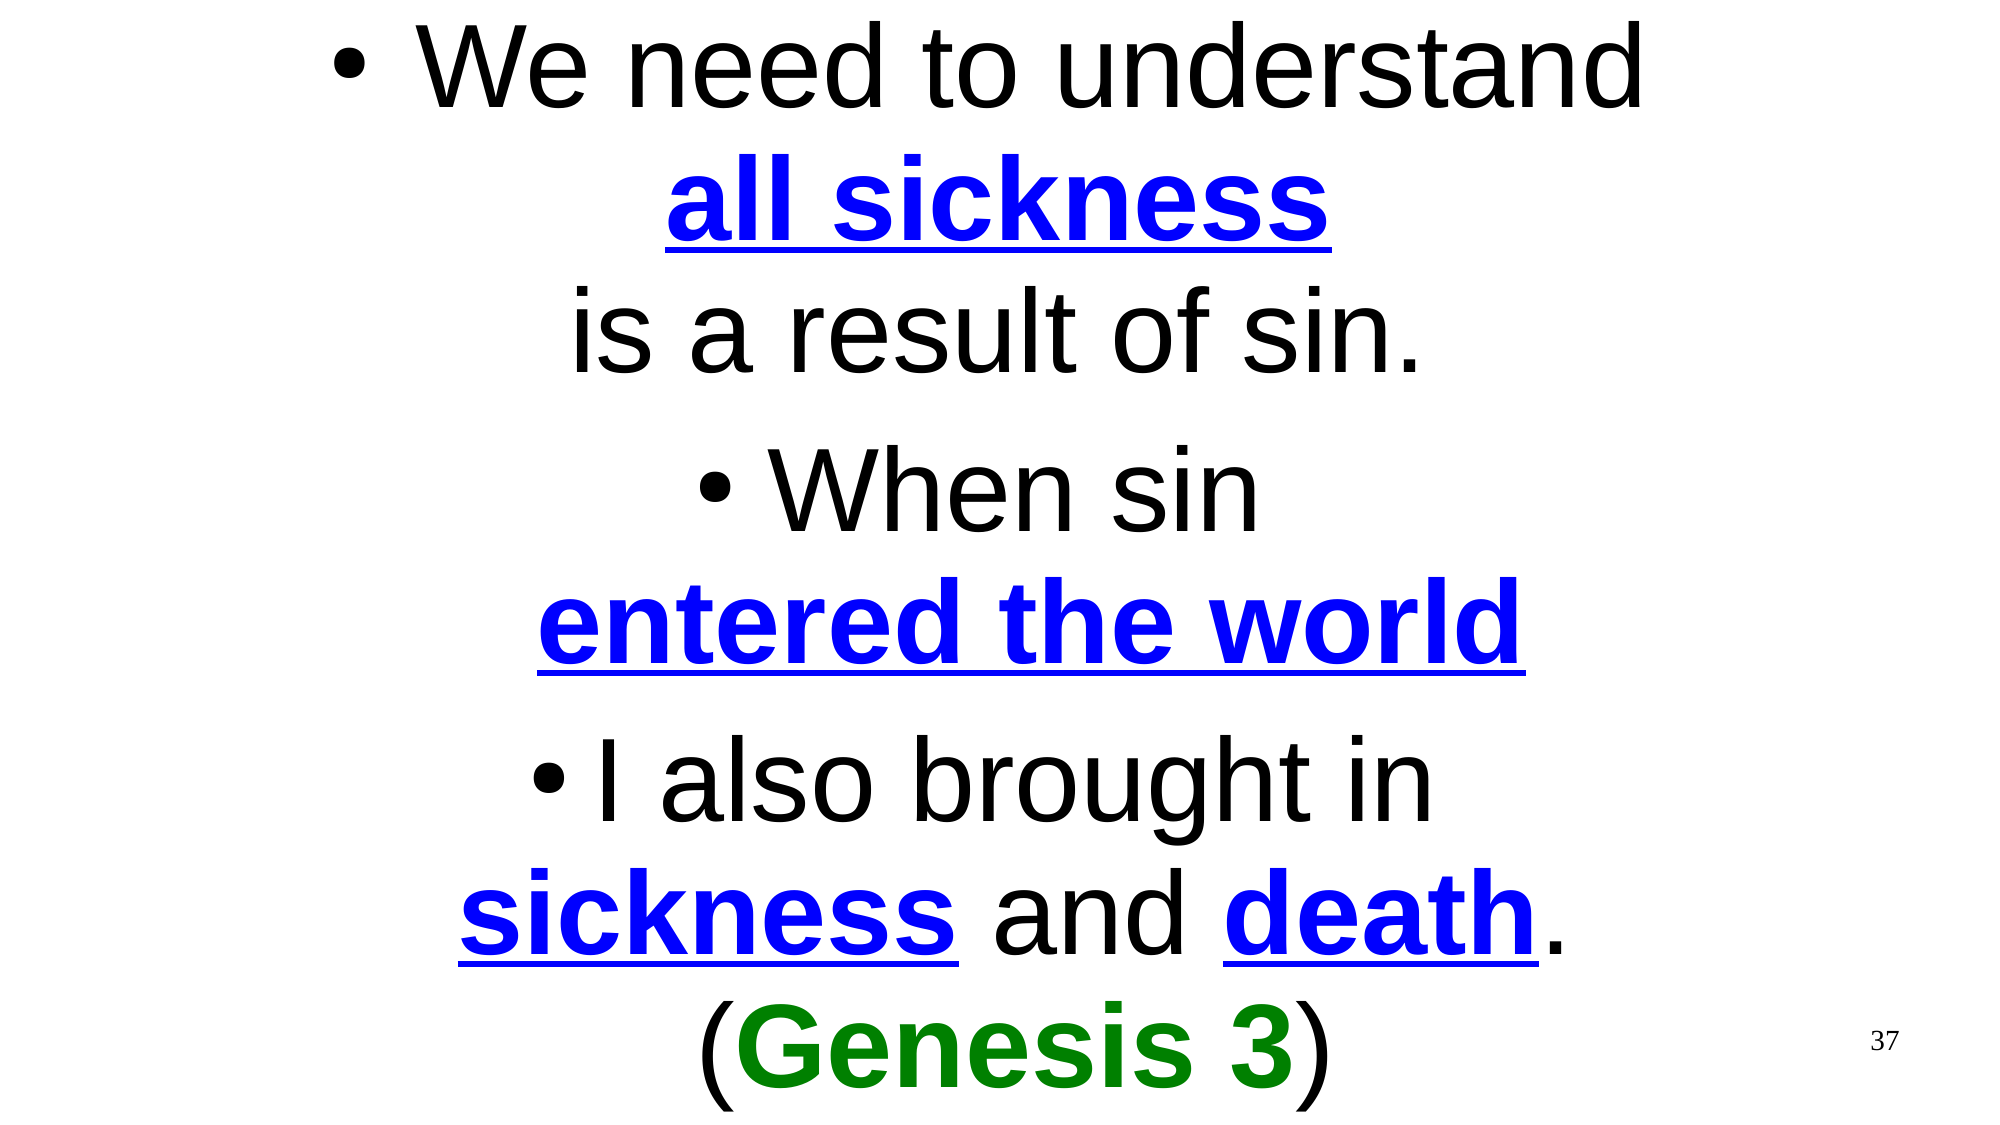

# We need to understand all sickness is a result of sin.
When sin
entered the world
I also brought in
sickness and death. 
(Genesis 3)
37